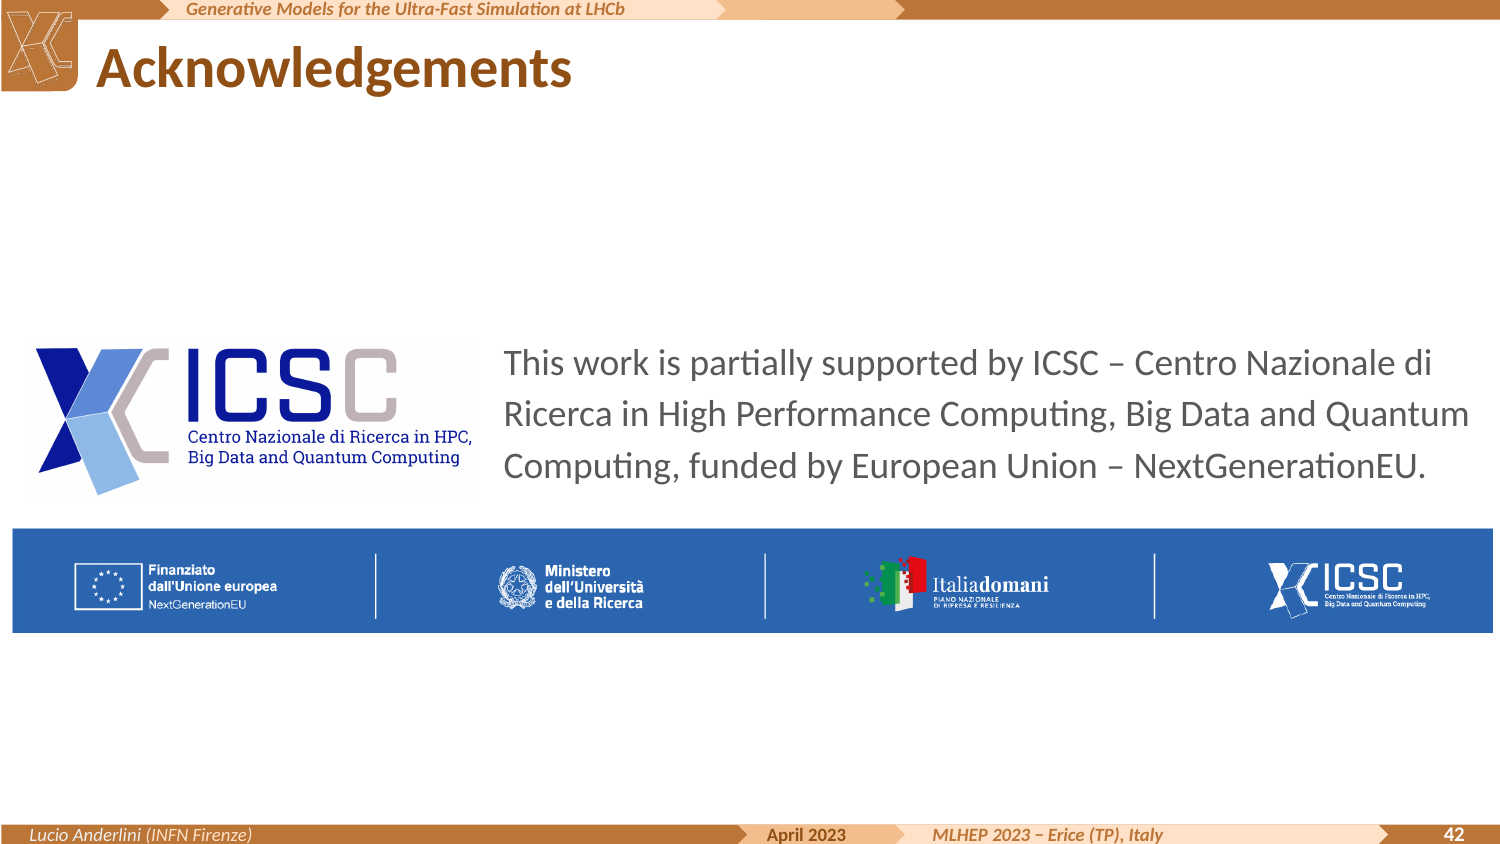

Acknowledgements
# This work is partially supported by ICSC – Centro Nazionale di Ricerca in High Performance Computing, Big Data and Quantum Computing, funded by European Union – NextGenerationEU.